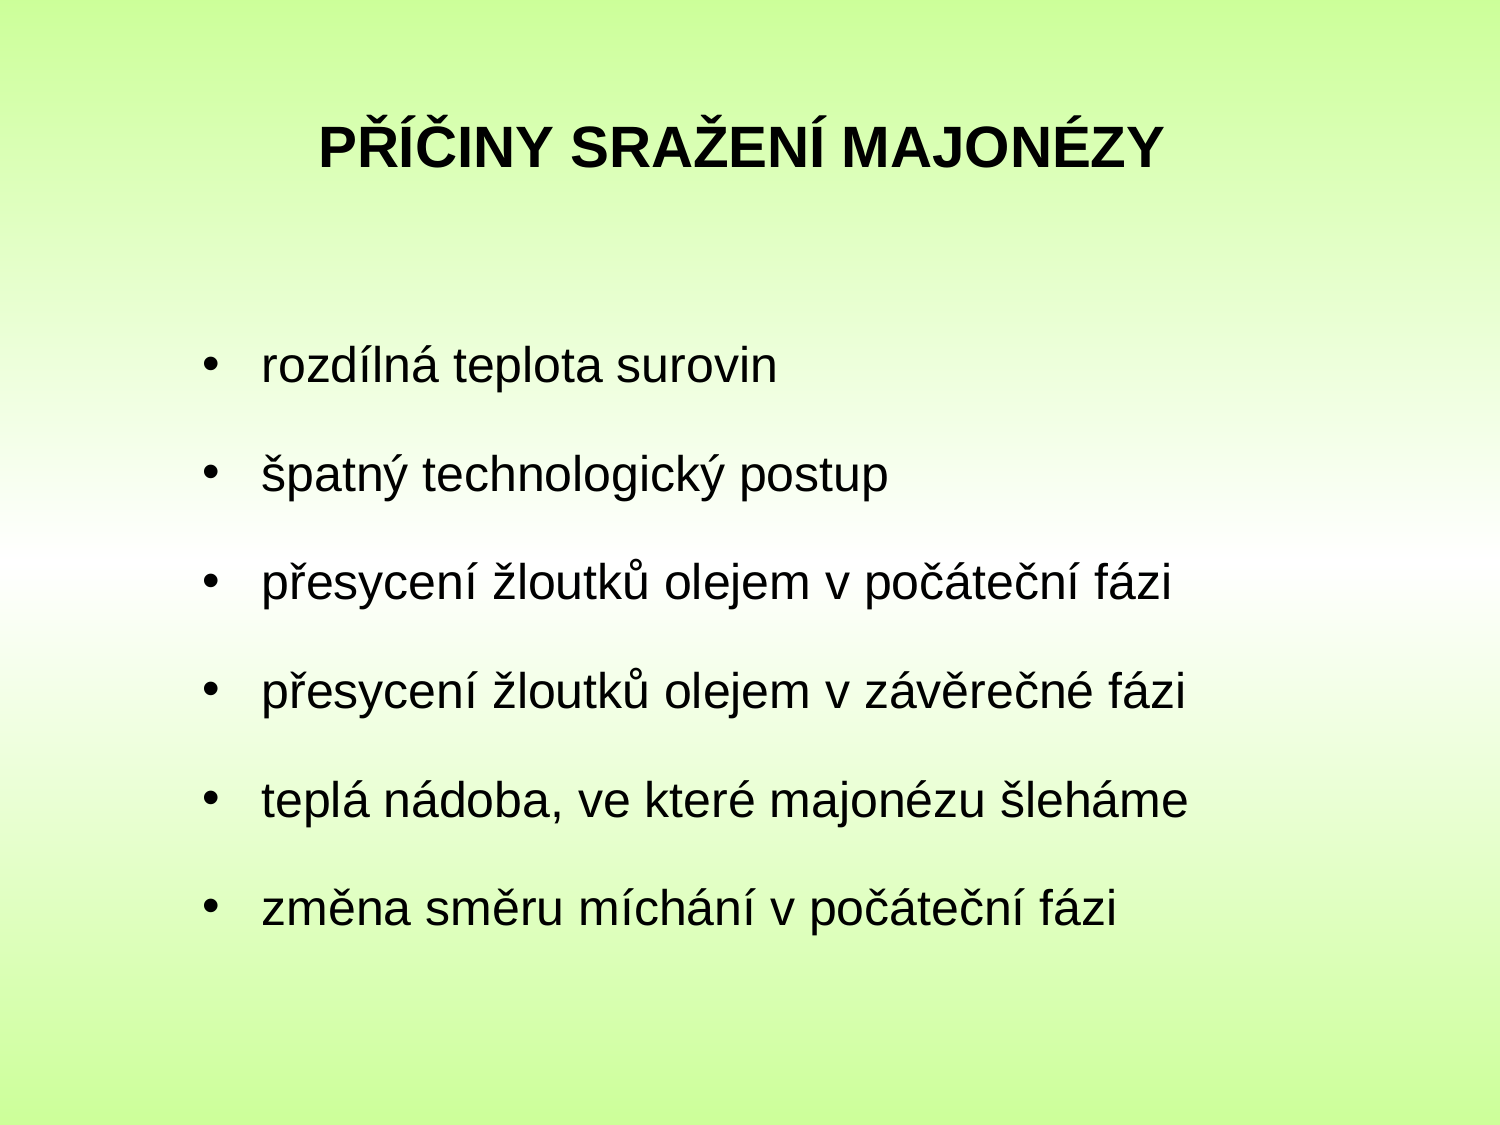

# PŘÍČINY SRAŽENÍ MAJONÉZY
 rozdílná teplota surovin
 špatný technologický postup
 přesycení žloutků olejem v počáteční fázi
 přesycení žloutků olejem v závěrečné fázi
 teplá nádoba, ve které majonézu šleháme
 změna směru míchání v počáteční fázi